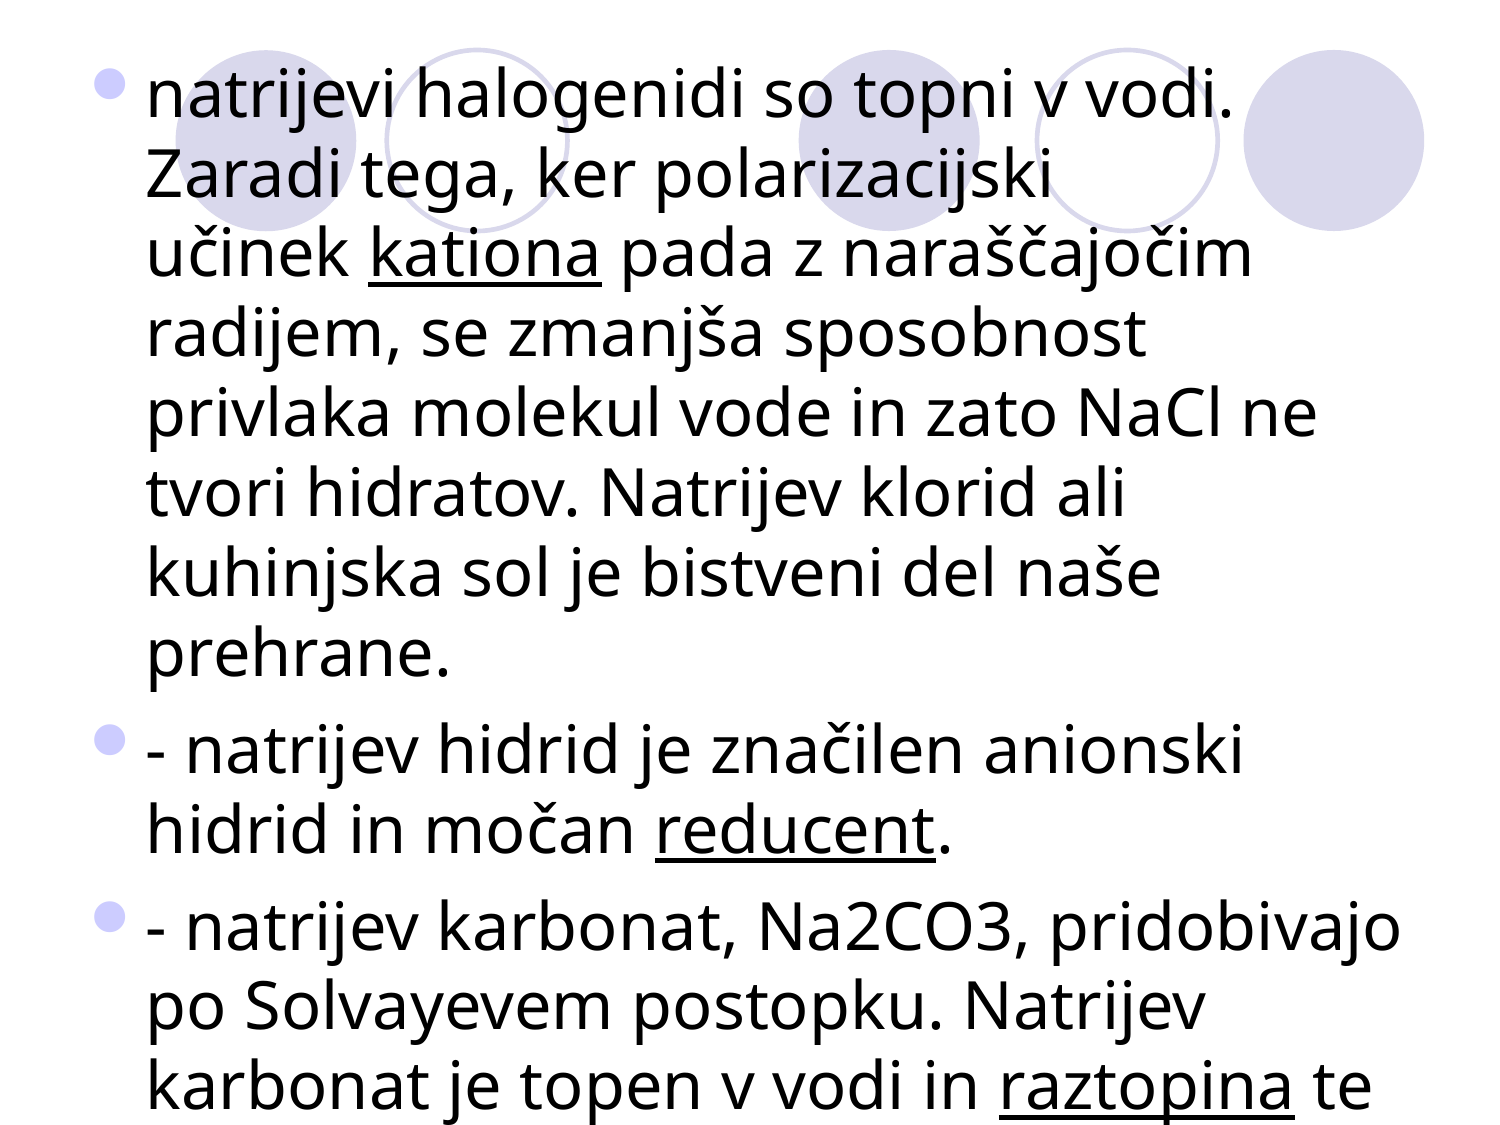

natrijevi halogenidi so topni v vodi. Zaradi tega, ker polarizacijski učinek kationa pada z naraščajočim radijem, se zmanjša sposobnost privlaka molekul vode in zato NaCl ne tvori hidratov. Natrijev klorid ali kuhinjska sol je bistveni del naše prehrane.
- natrijev hidrid je značilen anionski hidrid in močan reducent.
- natrijev karbonat, Na2CO3, pridobivajo po Solvayevem postopku. Natrijev karbonat je topen v vodi in raztopina te soli je zaradi hidrolize bazična.
CO32- + H2O <---> OH- + HOCO-2
- zaradi te reakcije natrijev karbonat uporabljajo kot bazo pri titracijah ter v papirni in tekstilni industriji.
#